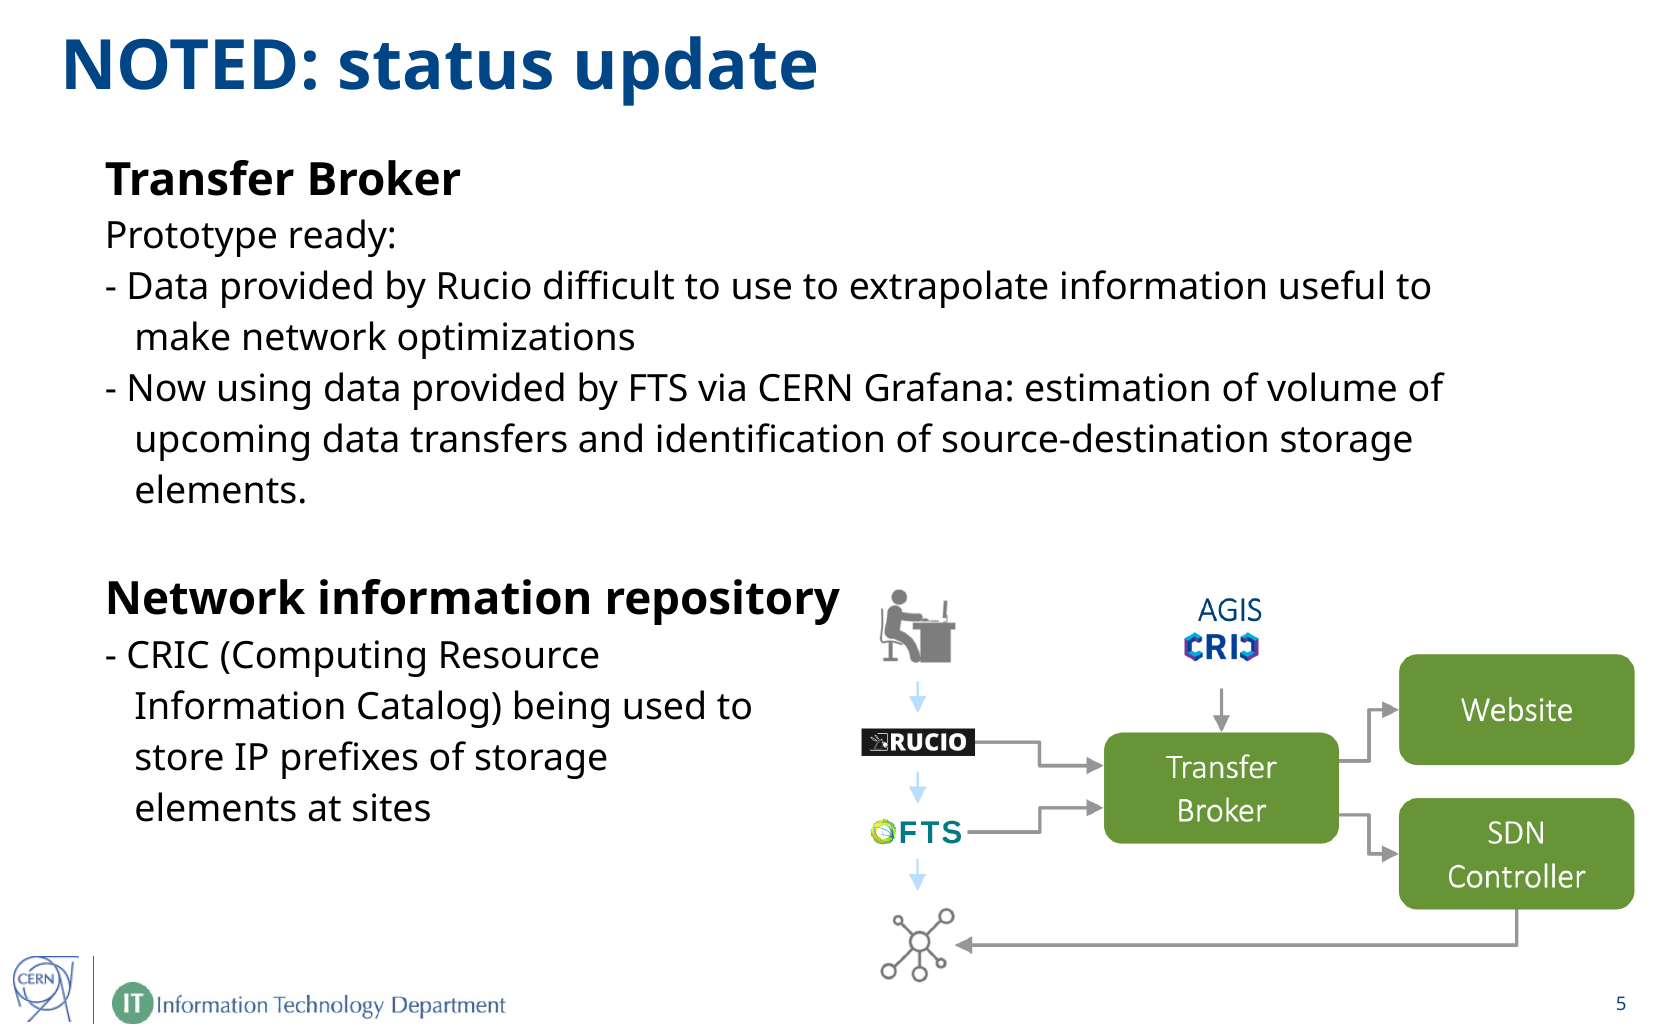

# NOTED: status update
Transfer Broker
Prototype ready:
- Data provided by Rucio difficult to use to extrapolate information useful to make network optimizations
- Now using data provided by FTS via CERN Grafana: estimation of volume of upcoming data transfers and identification of source-destination storage elements.
Network information repository
- CRIC (Computing Resource
Information Catalog) being used to
store IP prefixes of storage
elements at sites